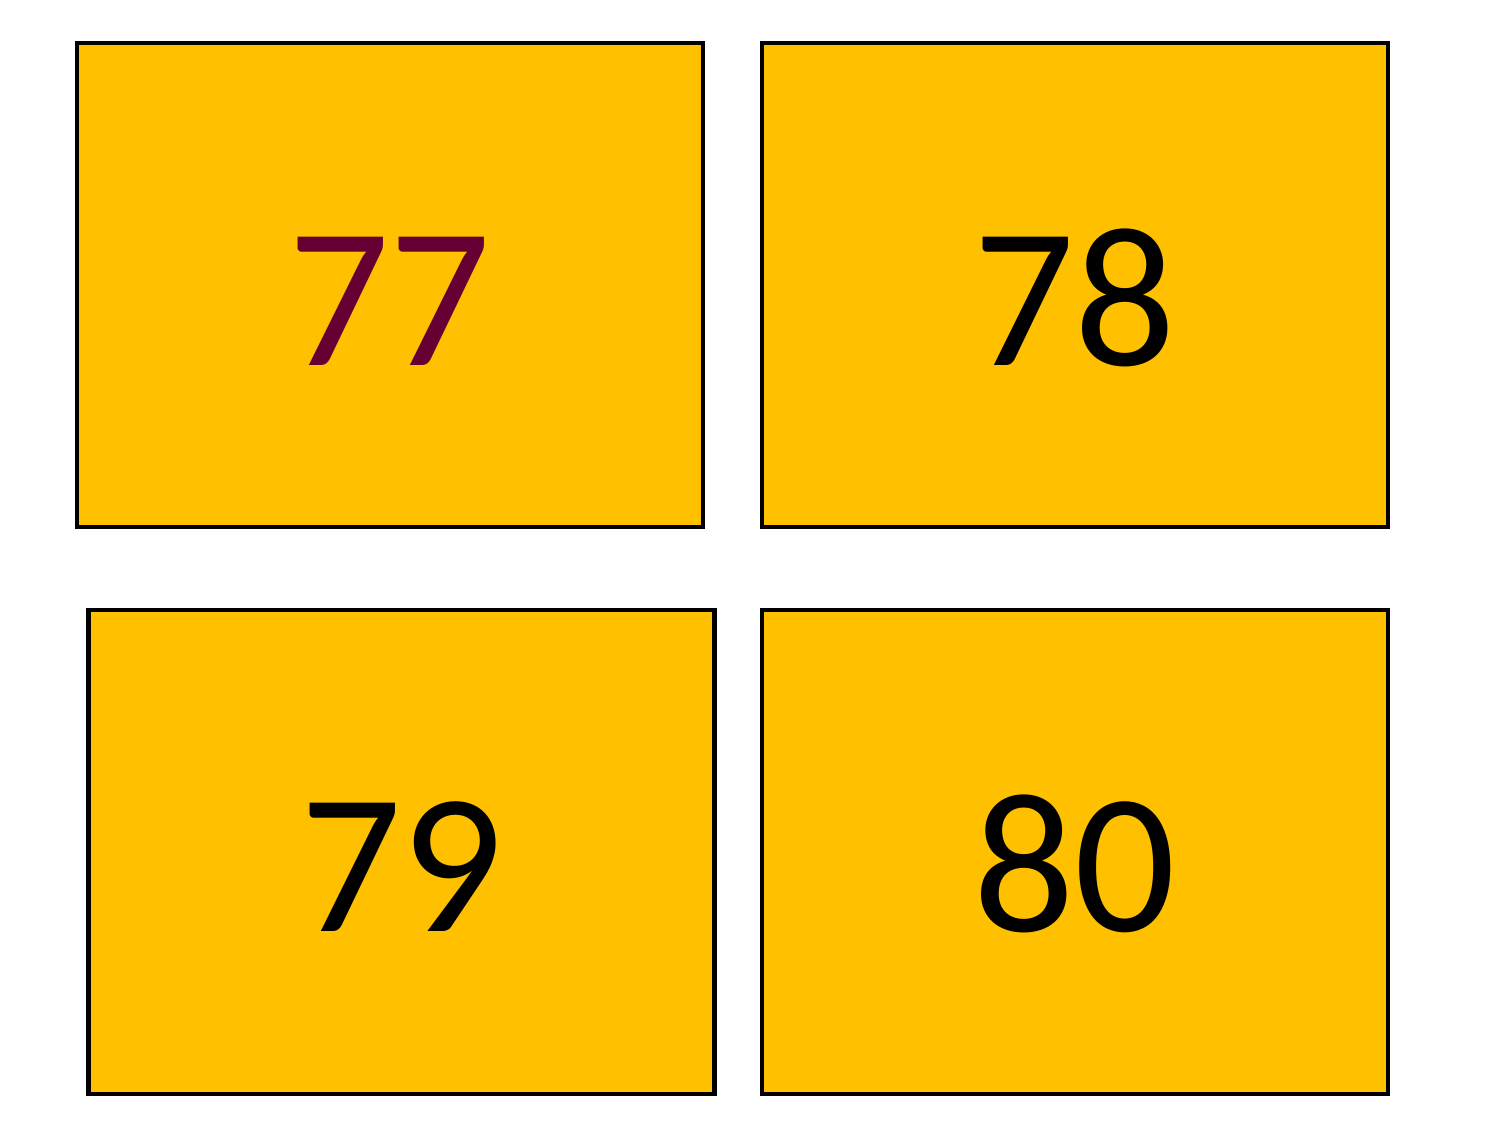

Jaká je hustota olova a mědi??
77
Kde najdeme hustoty různých látek?
78
Hmotnost stejnorodého tělesa určíme 2 způsoby.
Jaké to jsou?
79
Je čas fyzikální veličinou?
80